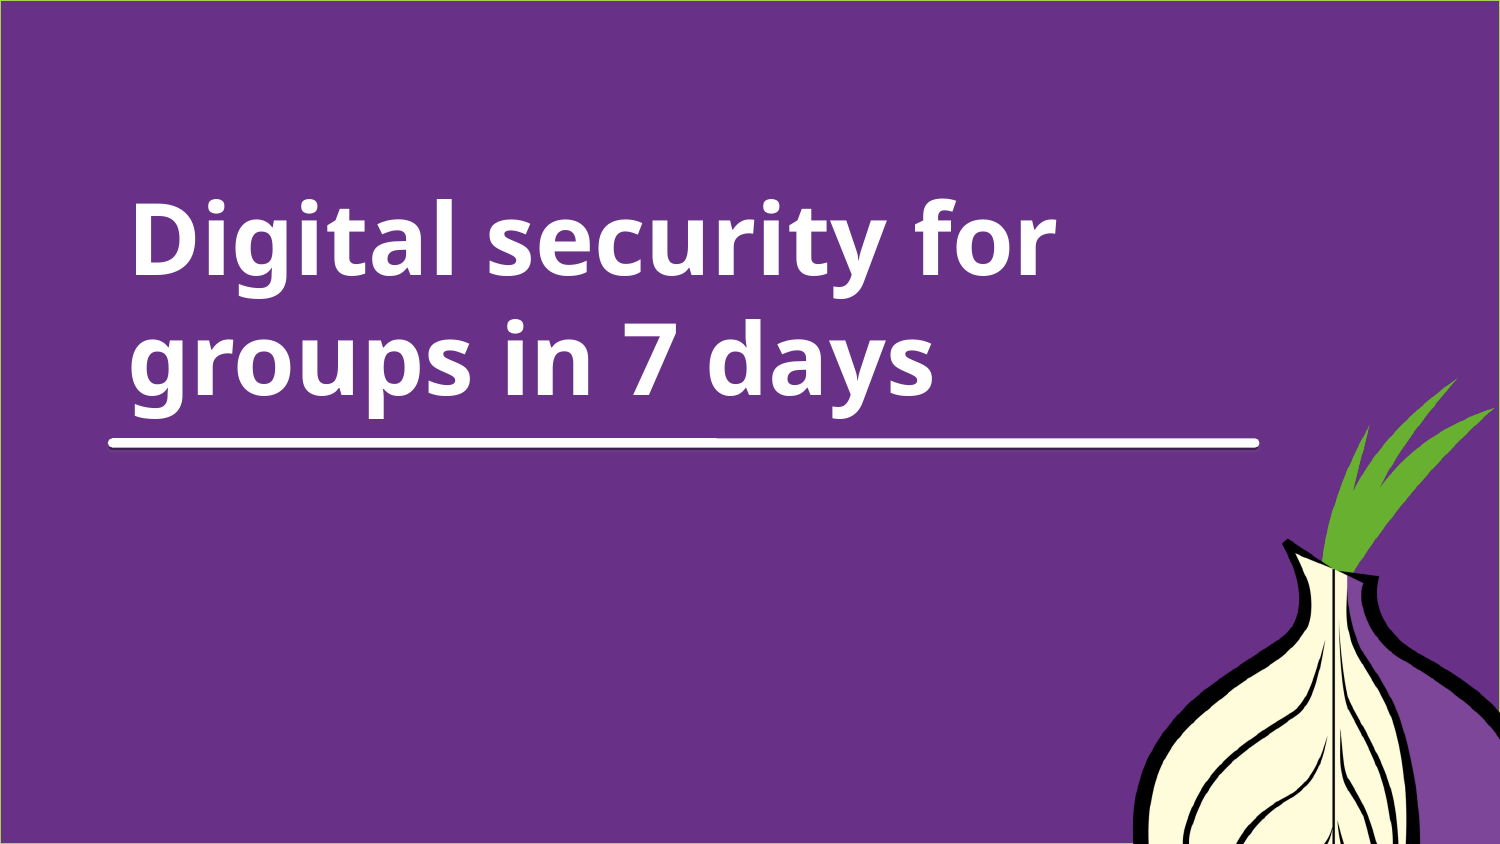

Digital security for groups in 7 days